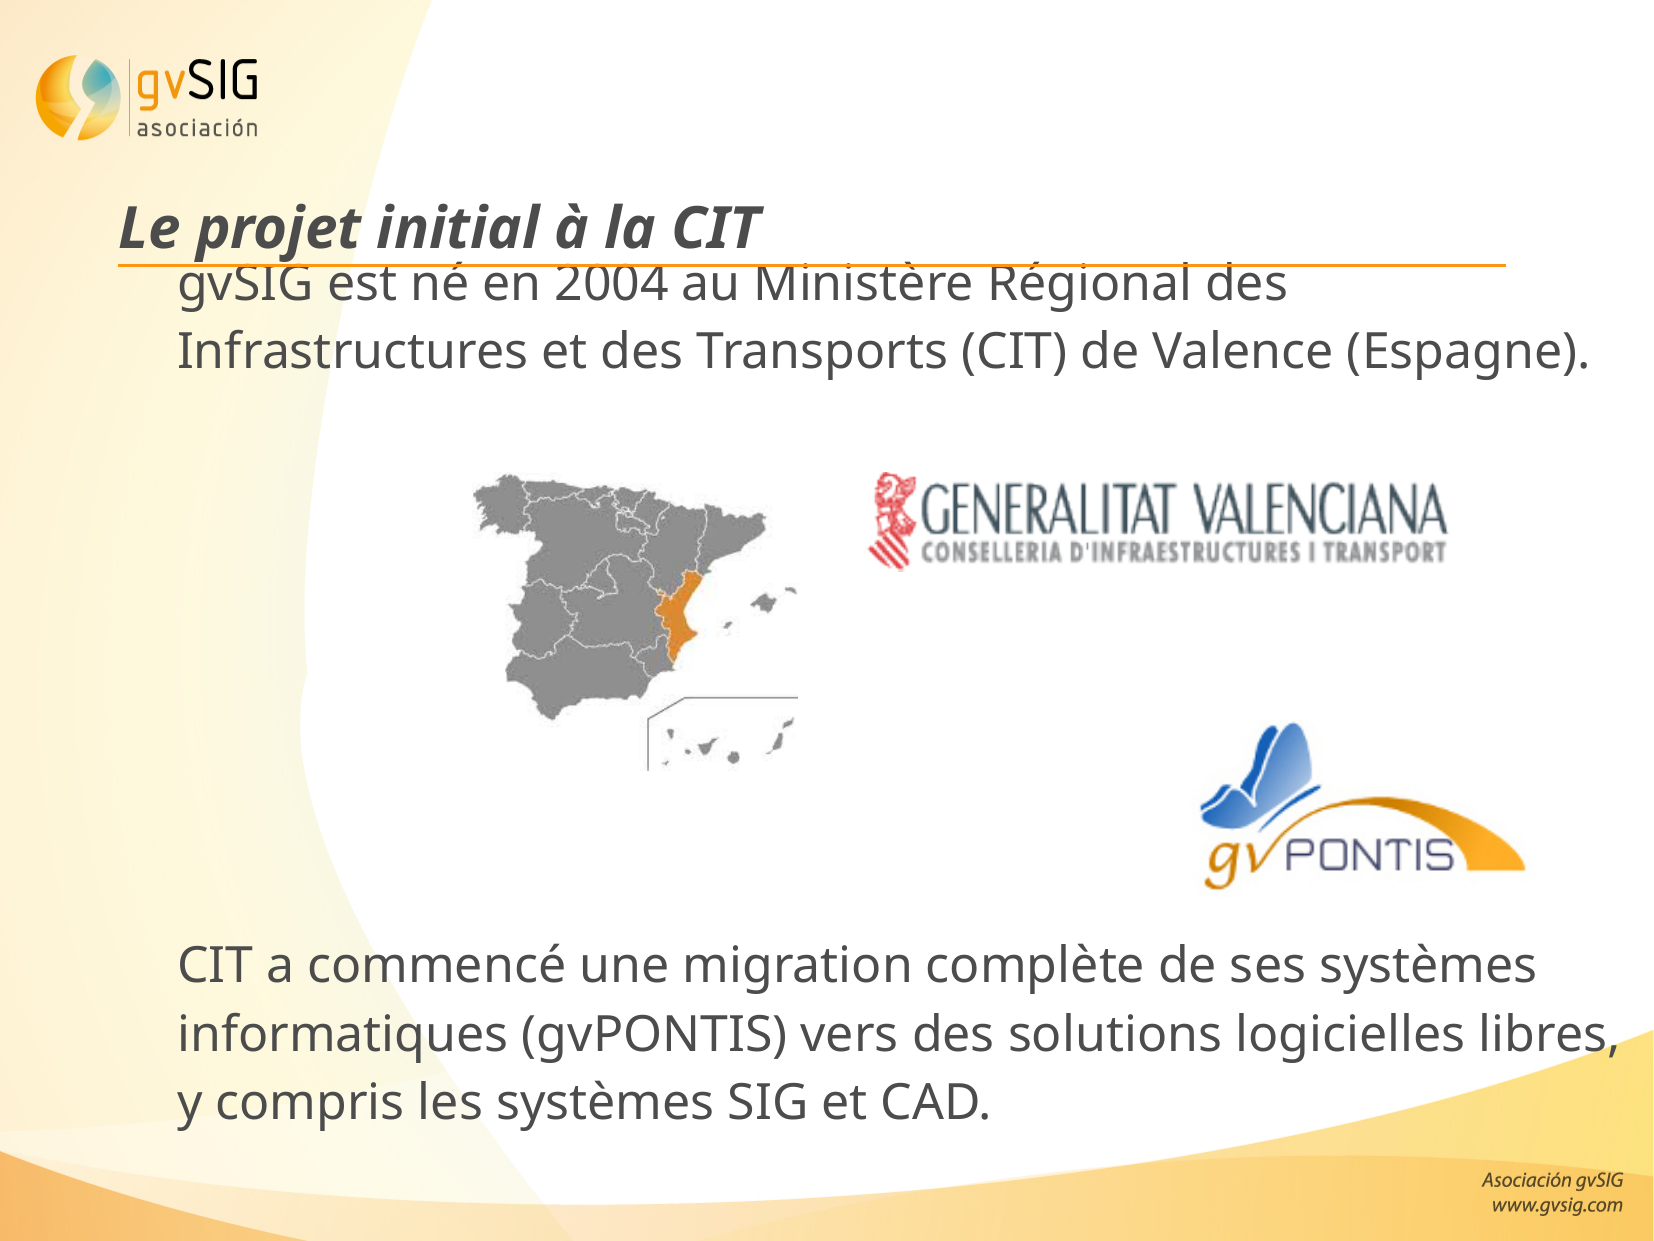

# Le projet initial à la CIT
gvSIG est né en 2004 au Ministère Régional des Infrastructures et des Transports (CIT) de Valence (Espagne).
CIT a commencé une migration complète de ses systèmes informatiques (gvPONTIS) vers des solutions logicielles libres, y compris les systèmes SIG et CAD.